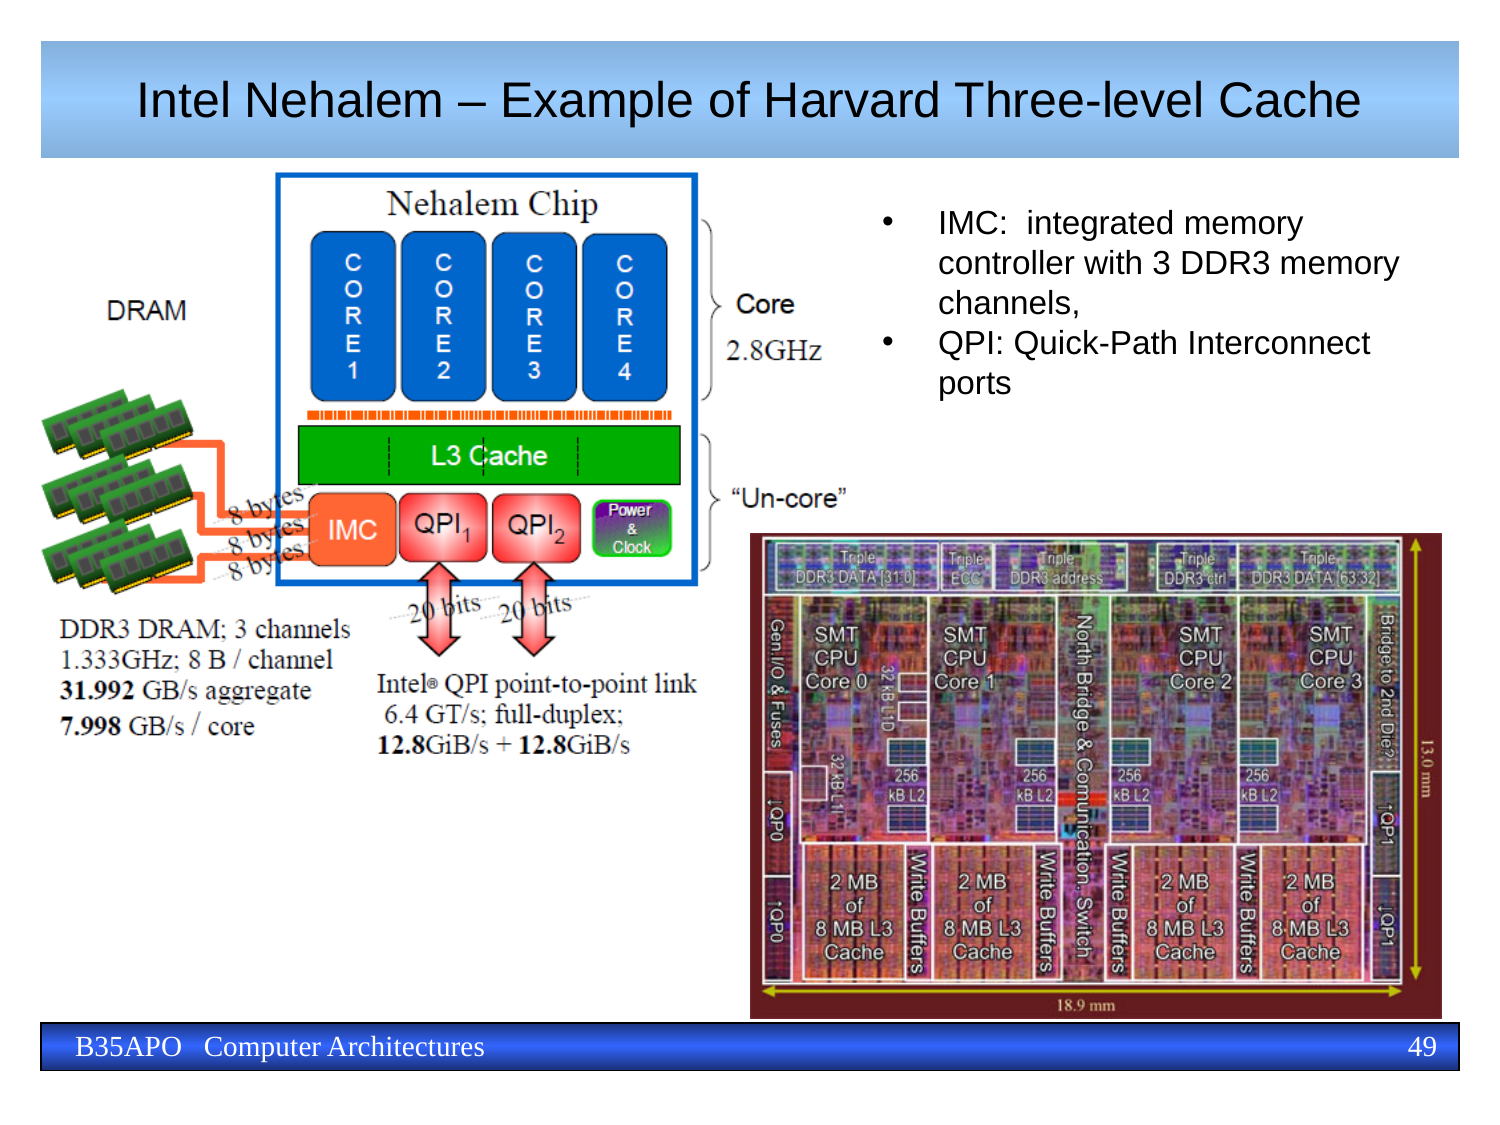

# Intel Nehalem – Example of Harvard Three-level Cache
IMC: integrated memory controller with 3 DDR3 memory channels,
QPI: Quick-Path Interconnect ports
B35APO Computer Architectures
49